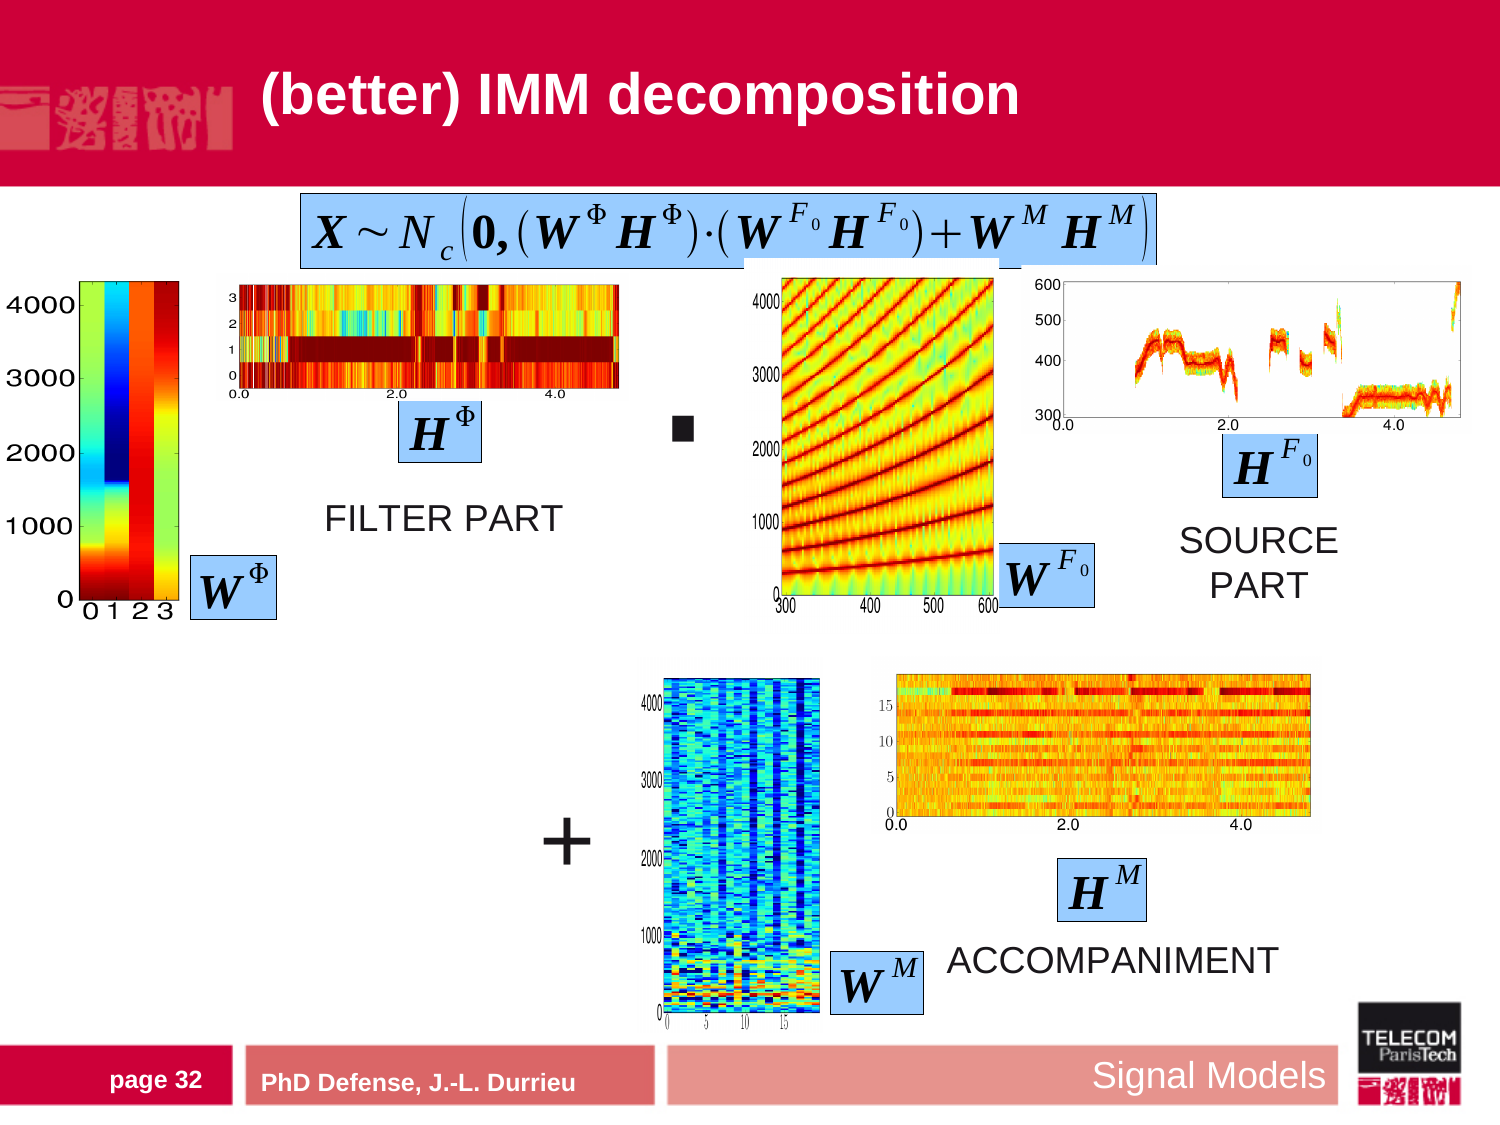

# (better) IMM decomposition
⋅
FILTER PART
SOURCE PART
+
ACCOMPANIMENT
Signal Models
32